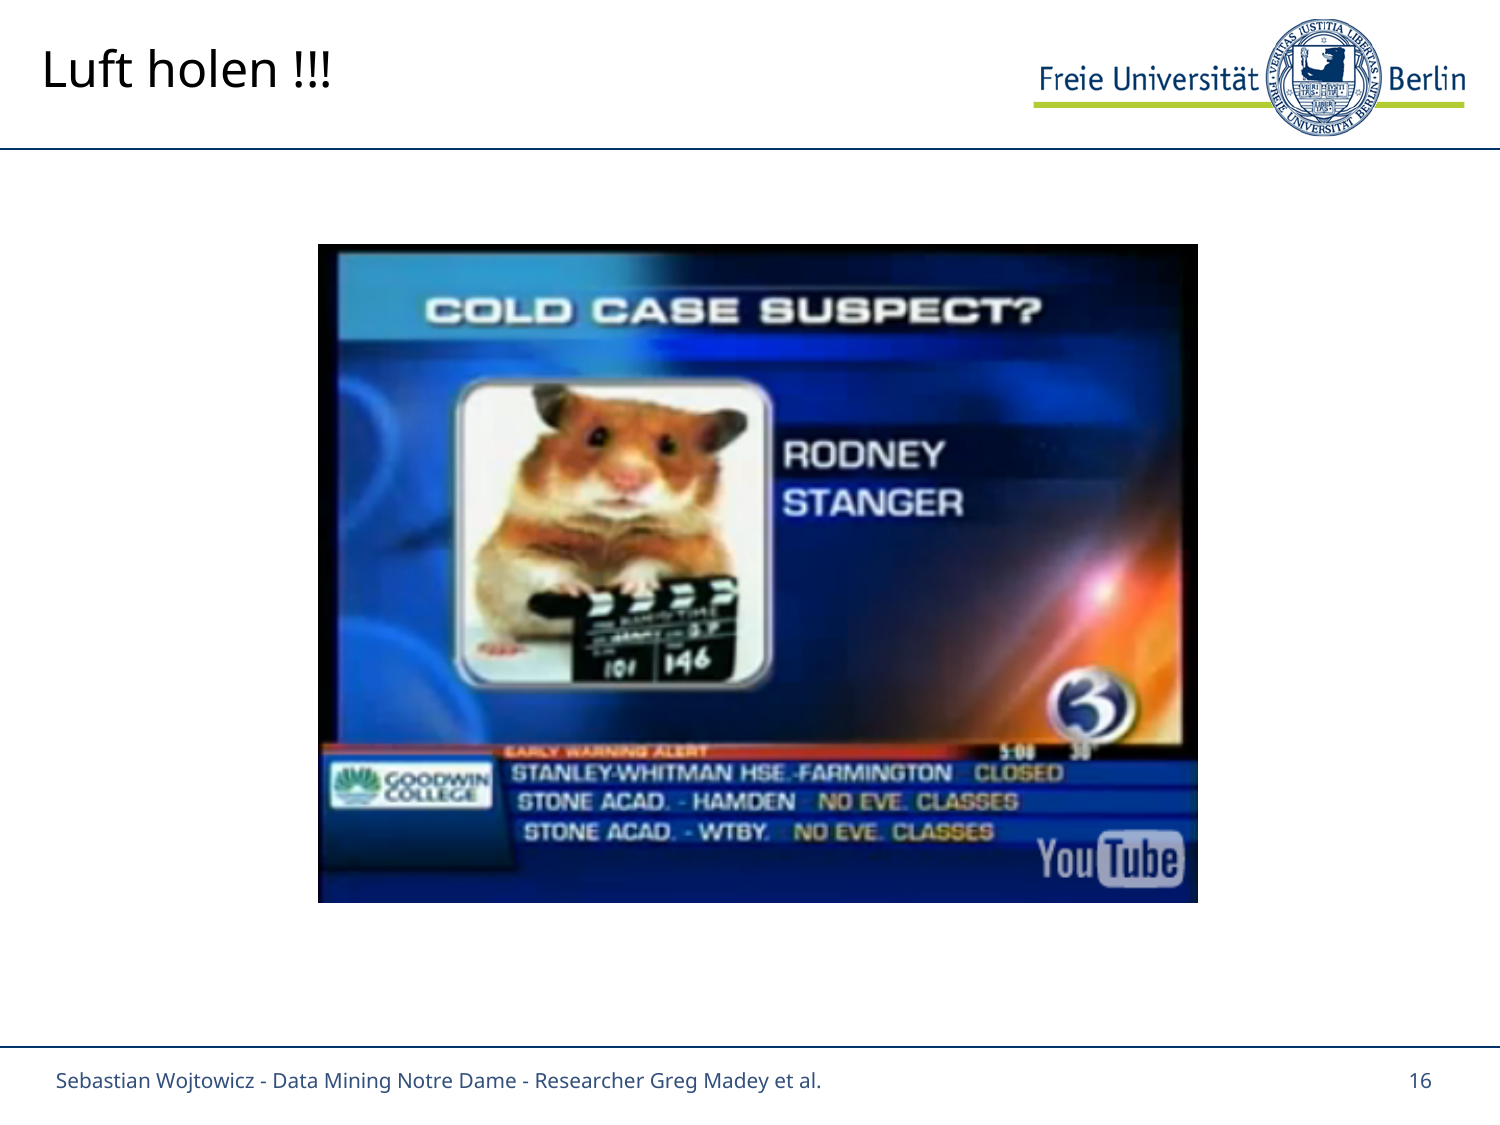

# Luft holen !!!
Sebastian Wojtowicz - Data Mining Notre Dame - Researcher Greg Madey et al.
16